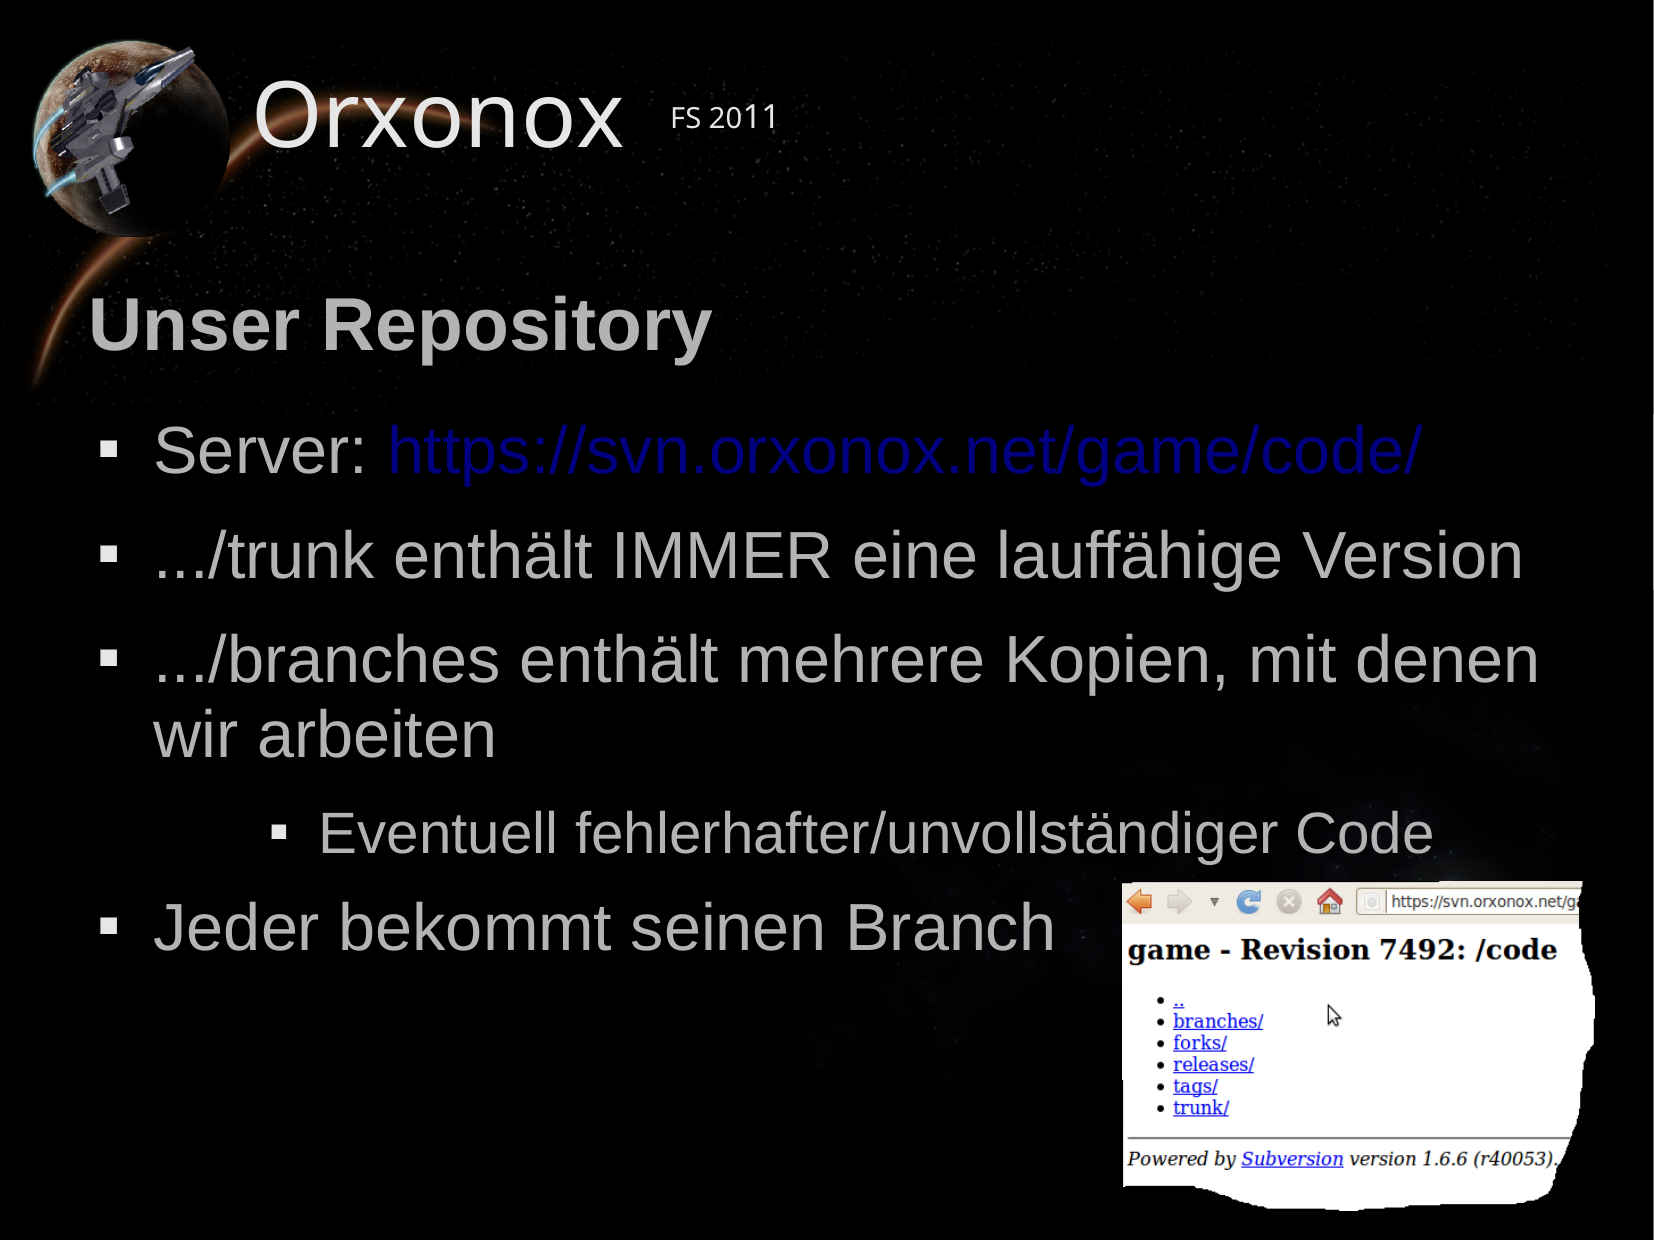

# Unser Repository
Server: https://svn.orxonox.net/game/code/
.../trunk enthält IMMER eine lauffähige Version
.../branches enthält mehrere Kopien, mit denen wir arbeiten
Eventuell fehlerhafter/unvollständiger Code
Jeder bekommt seinen Branch